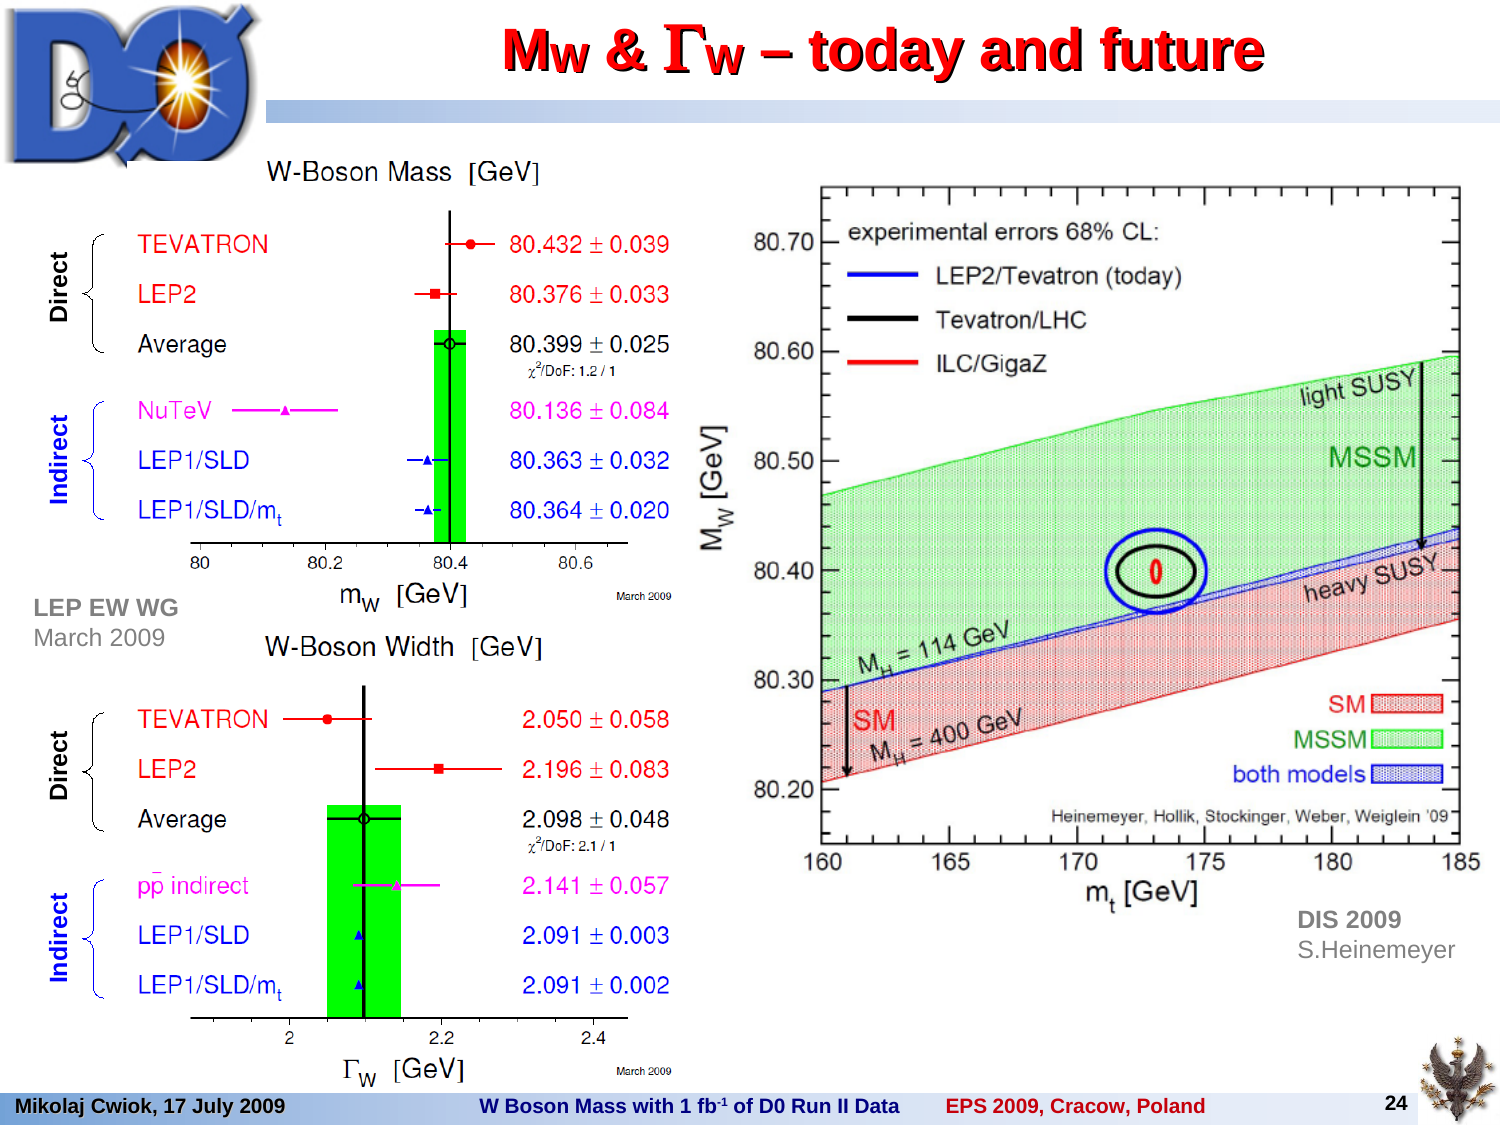

# MW & GW – today and future
Direct
Indirect
LEP EW WG
March 2009
Direct
Indirect
DIS 2009
S.Heinemeyer
24